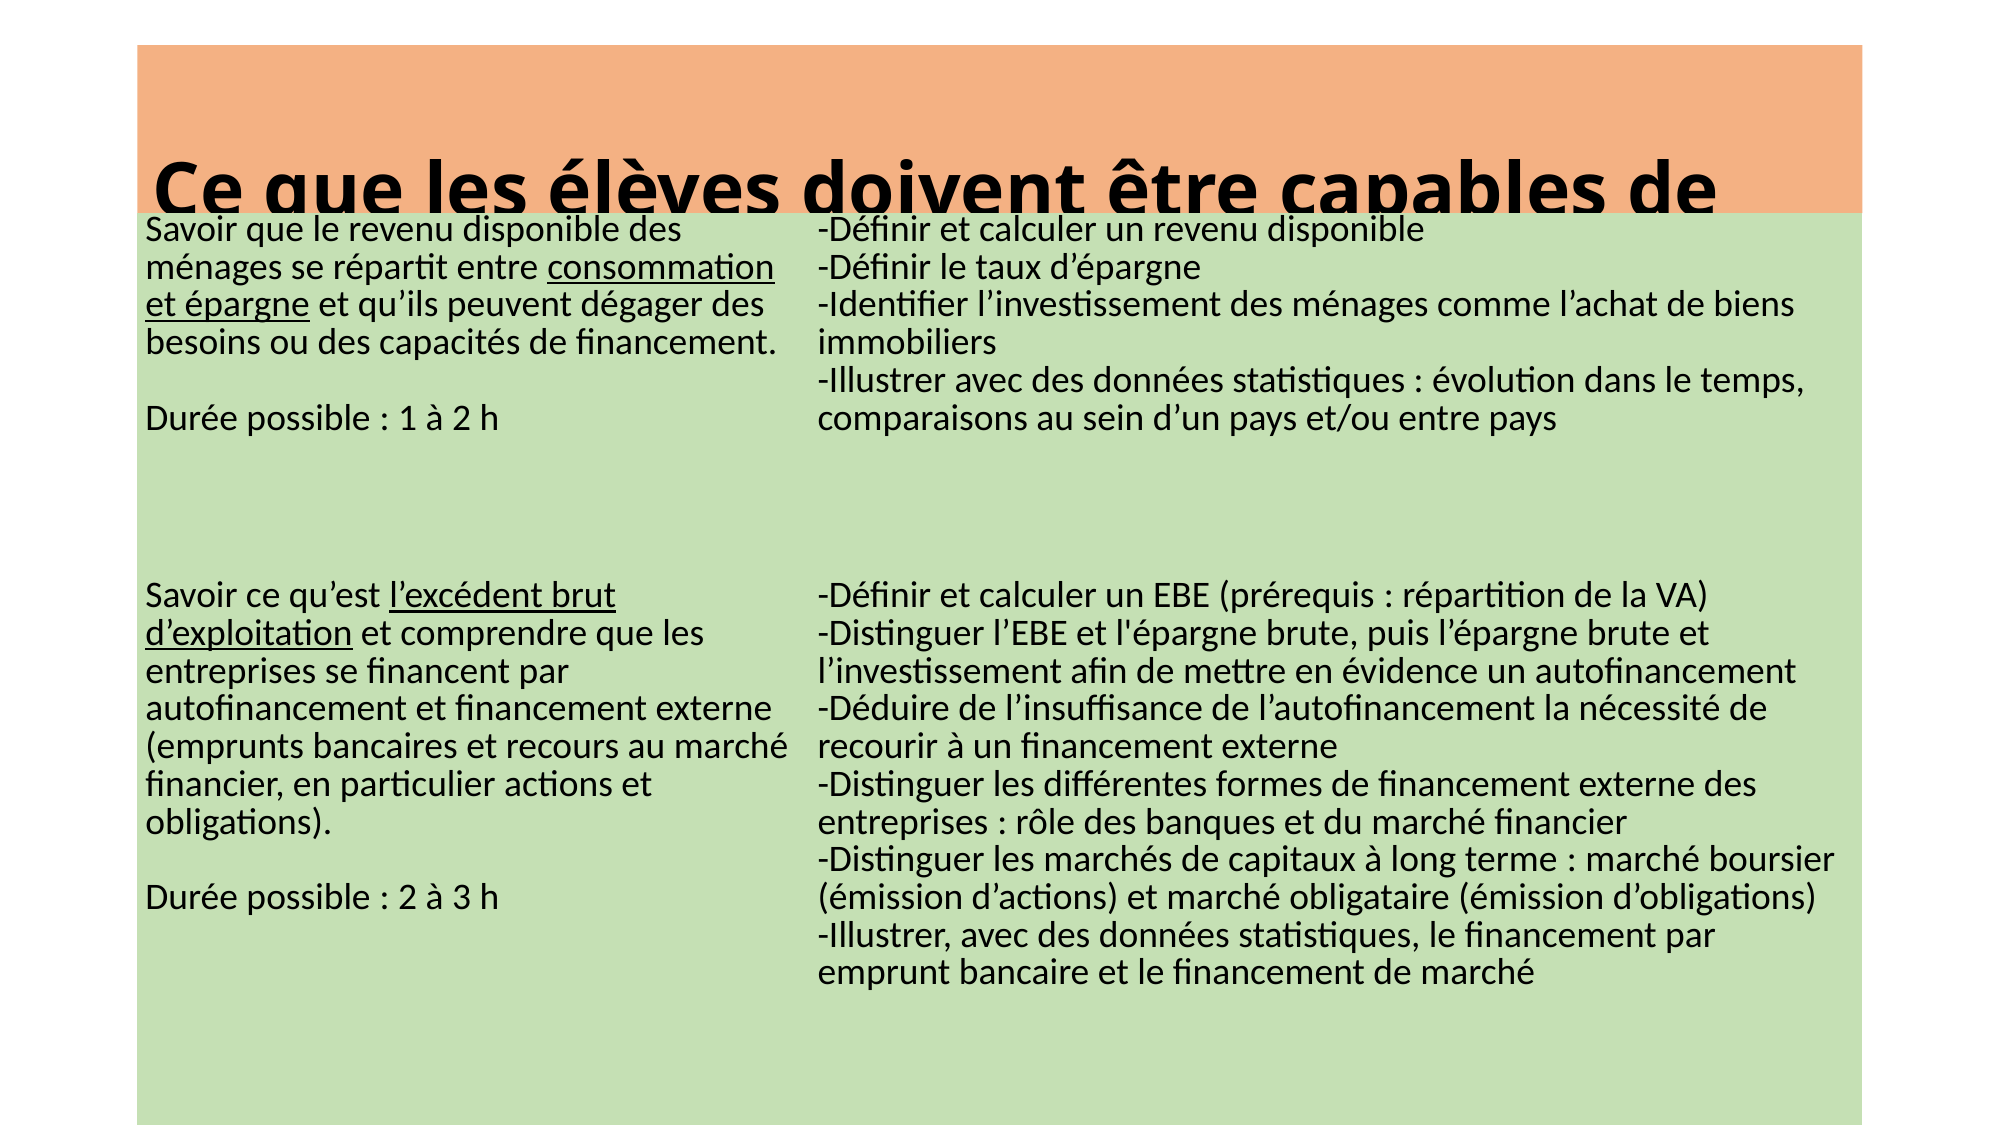

# Ce que les élèves doivent être capables de faire à la fin du cours (10 heures) :
| Savoir que le revenu disponible des ménages se répartit entre consommation et épargne et qu’ils peuvent dégager des besoins ou des capacités de financement. Durée possible : 1 à 2 h | -Définir et calculer un revenu disponible -Définir le taux d’épargne  -Identifier l’investissement des ménages comme l’achat de biens immobiliers -Illustrer avec des données statistiques : évolution dans le temps, comparaisons au sein d’un pays et/ou entre pays |
| --- | --- |
| Savoir ce qu’est l’excédent brut d’exploitation et comprendre que les entreprises se financent par autofinancement et financement externe (emprunts bancaires et recours au marché financier, en particulier actions et obligations). Durée possible : 2 à 3 h | -Définir et calculer un EBE (prérequis : répartition de la VA) -Distinguer l’EBE et l'épargne brute, puis l’épargne brute et l’investissement afin de mettre en évidence un autofinancement -Déduire de l’insuffisance de l’autofinancement la nécessité de recourir à un financement externe -Distinguer les différentes formes de financement externe des entreprises : rôle des banques et du marché financier -Distinguer les marchés de capitaux à long terme : marché boursier (émission d’actions) et marché obligataire (émission d’obligations) -Illustrer, avec des données statistiques, le financement par emprunt bancaire et le financement de marché |